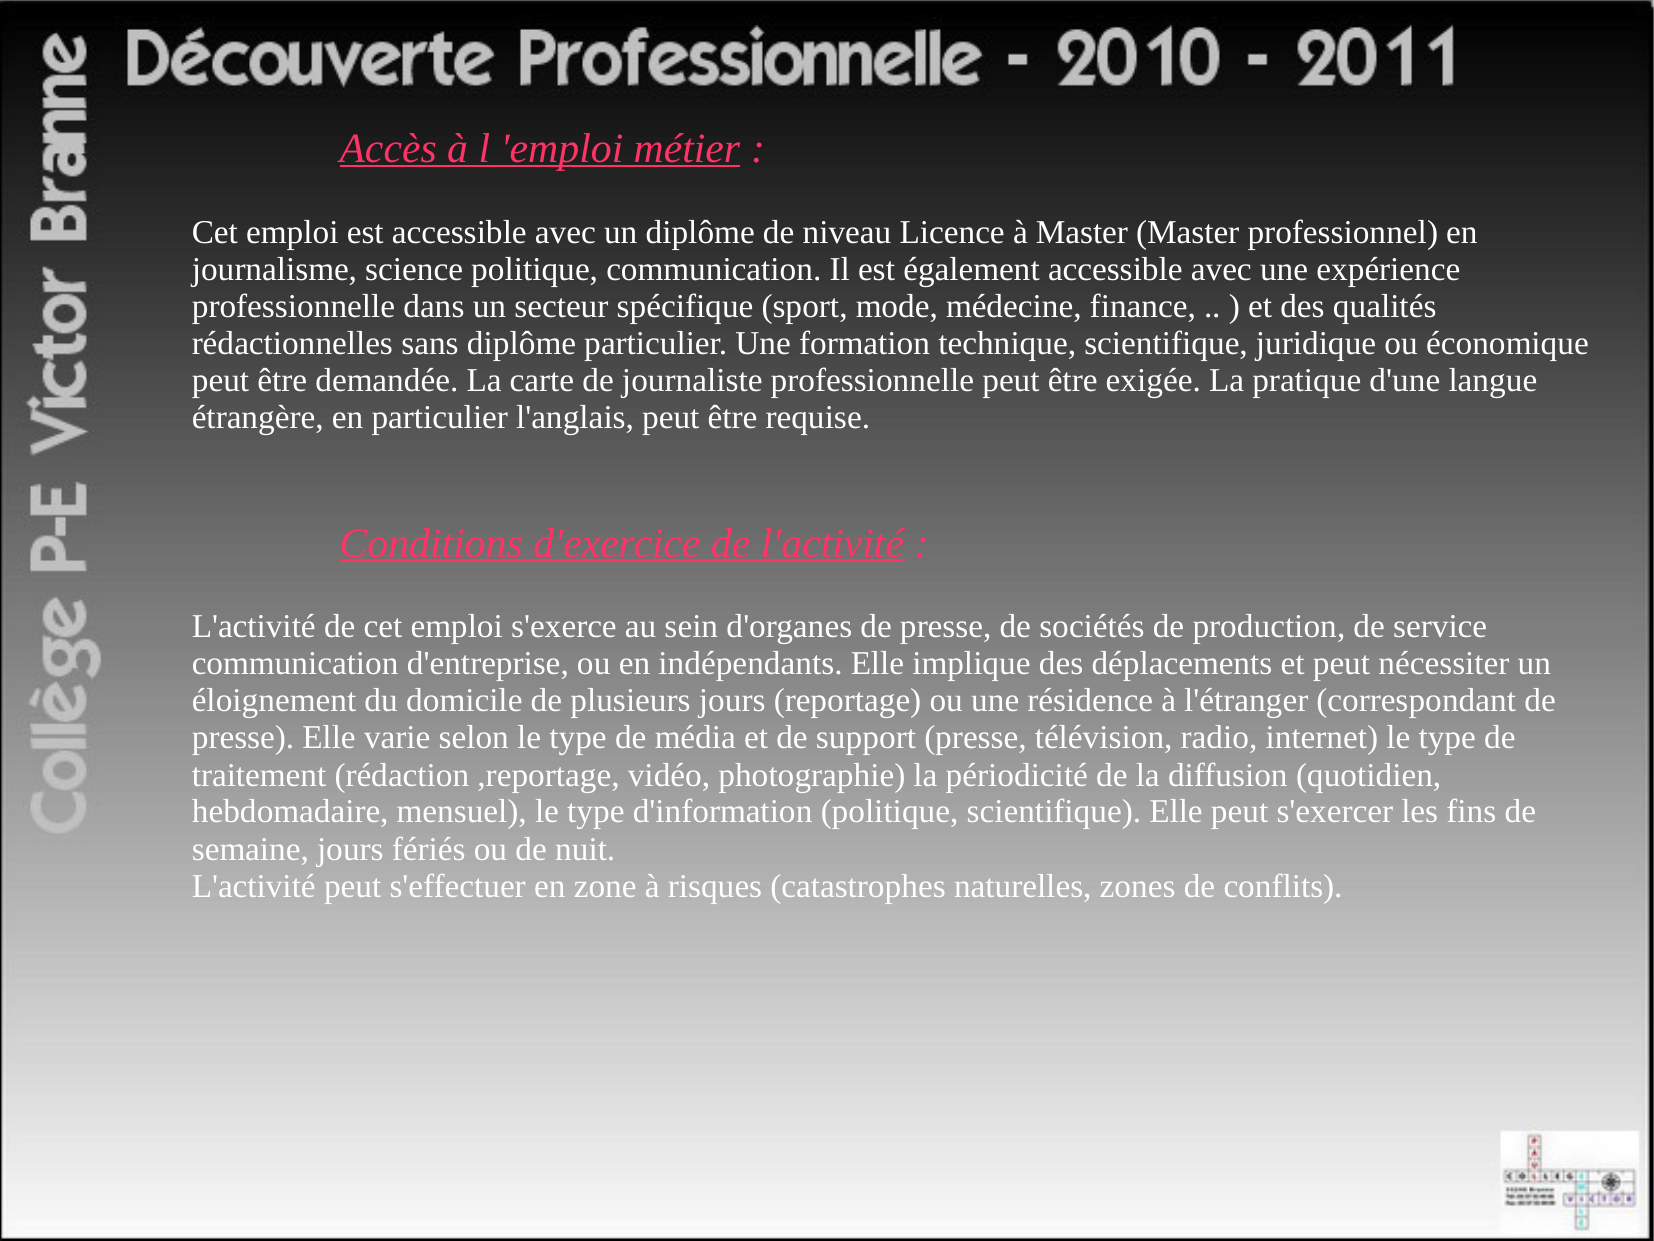

Accès à l 'emploi métier :
Cet emploi est accessible avec un diplôme de niveau Licence à Master (Master professionnel) en journalisme, science politique, communication. Il est également accessible avec une expérience professionnelle dans un secteur spécifique (sport, mode, médecine, finance, .. ) et des qualités rédactionnelles sans diplôme particulier. Une formation technique, scientifique, juridique ou économique peut être demandée. La carte de journaliste professionnelle peut être exigée. La pratique d'une langue étrangère, en particulier l'anglais, peut être requise.
		Conditions d'exercice de l'activité :
L'activité de cet emploi s'exerce au sein d'organes de presse, de sociétés de production, de service communication d'entreprise, ou en indépendants. Elle implique des déplacements et peut nécessiter un éloignement du domicile de plusieurs jours (reportage) ou une résidence à l'étranger (correspondant de presse). Elle varie selon le type de média et de support (presse, télévision, radio, internet) le type de traitement (rédaction ,reportage, vidéo, photographie) la périodicité de la diffusion (quotidien, hebdomadaire, mensuel), le type d'information (politique, scientifique). Elle peut s'exercer les fins de semaine, jours fériés ou de nuit.
L'activité peut s'effectuer en zone à risques (catastrophes naturelles, zones de conflits).